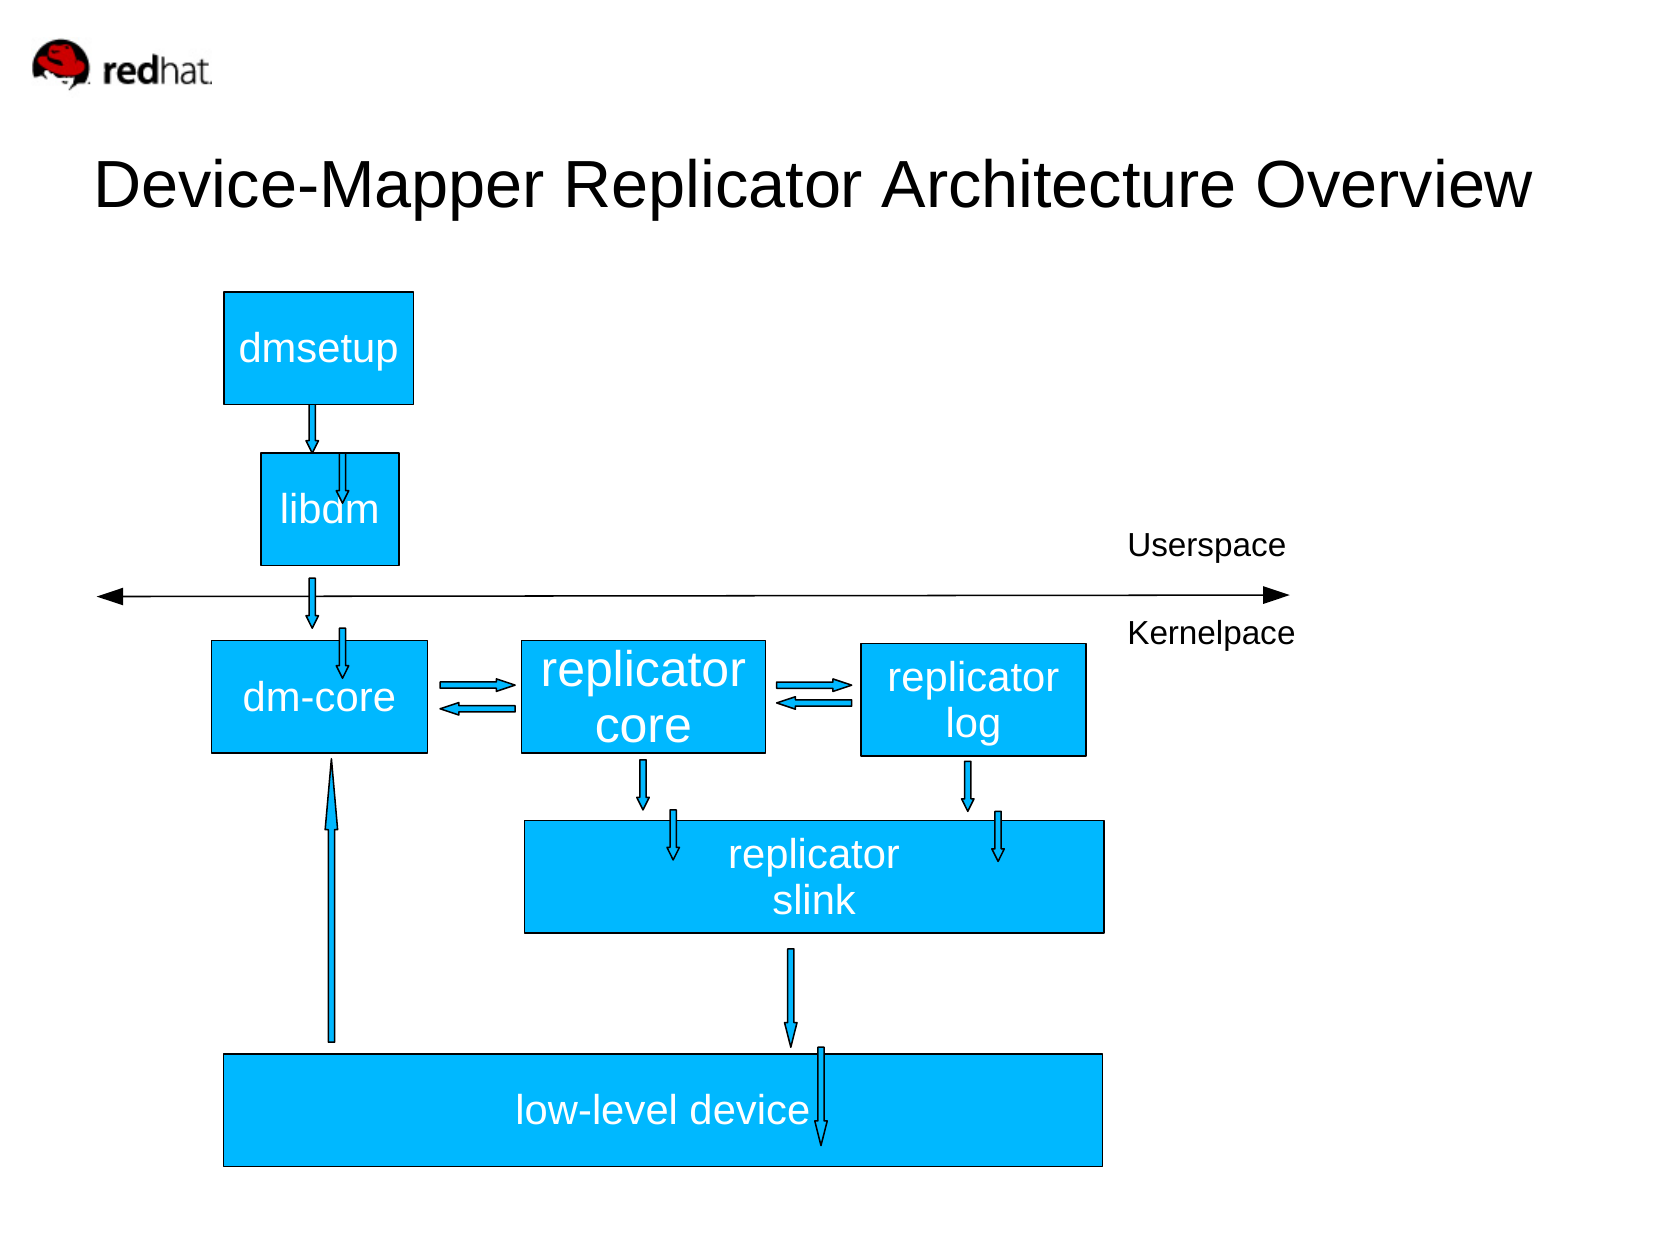

Device-Mapper Replicator Architecture Overview
dmsetup
libdm
Userspace
Kernelpace
dm-core
replicator
core
replicator
log
replicator
slink
low-level device